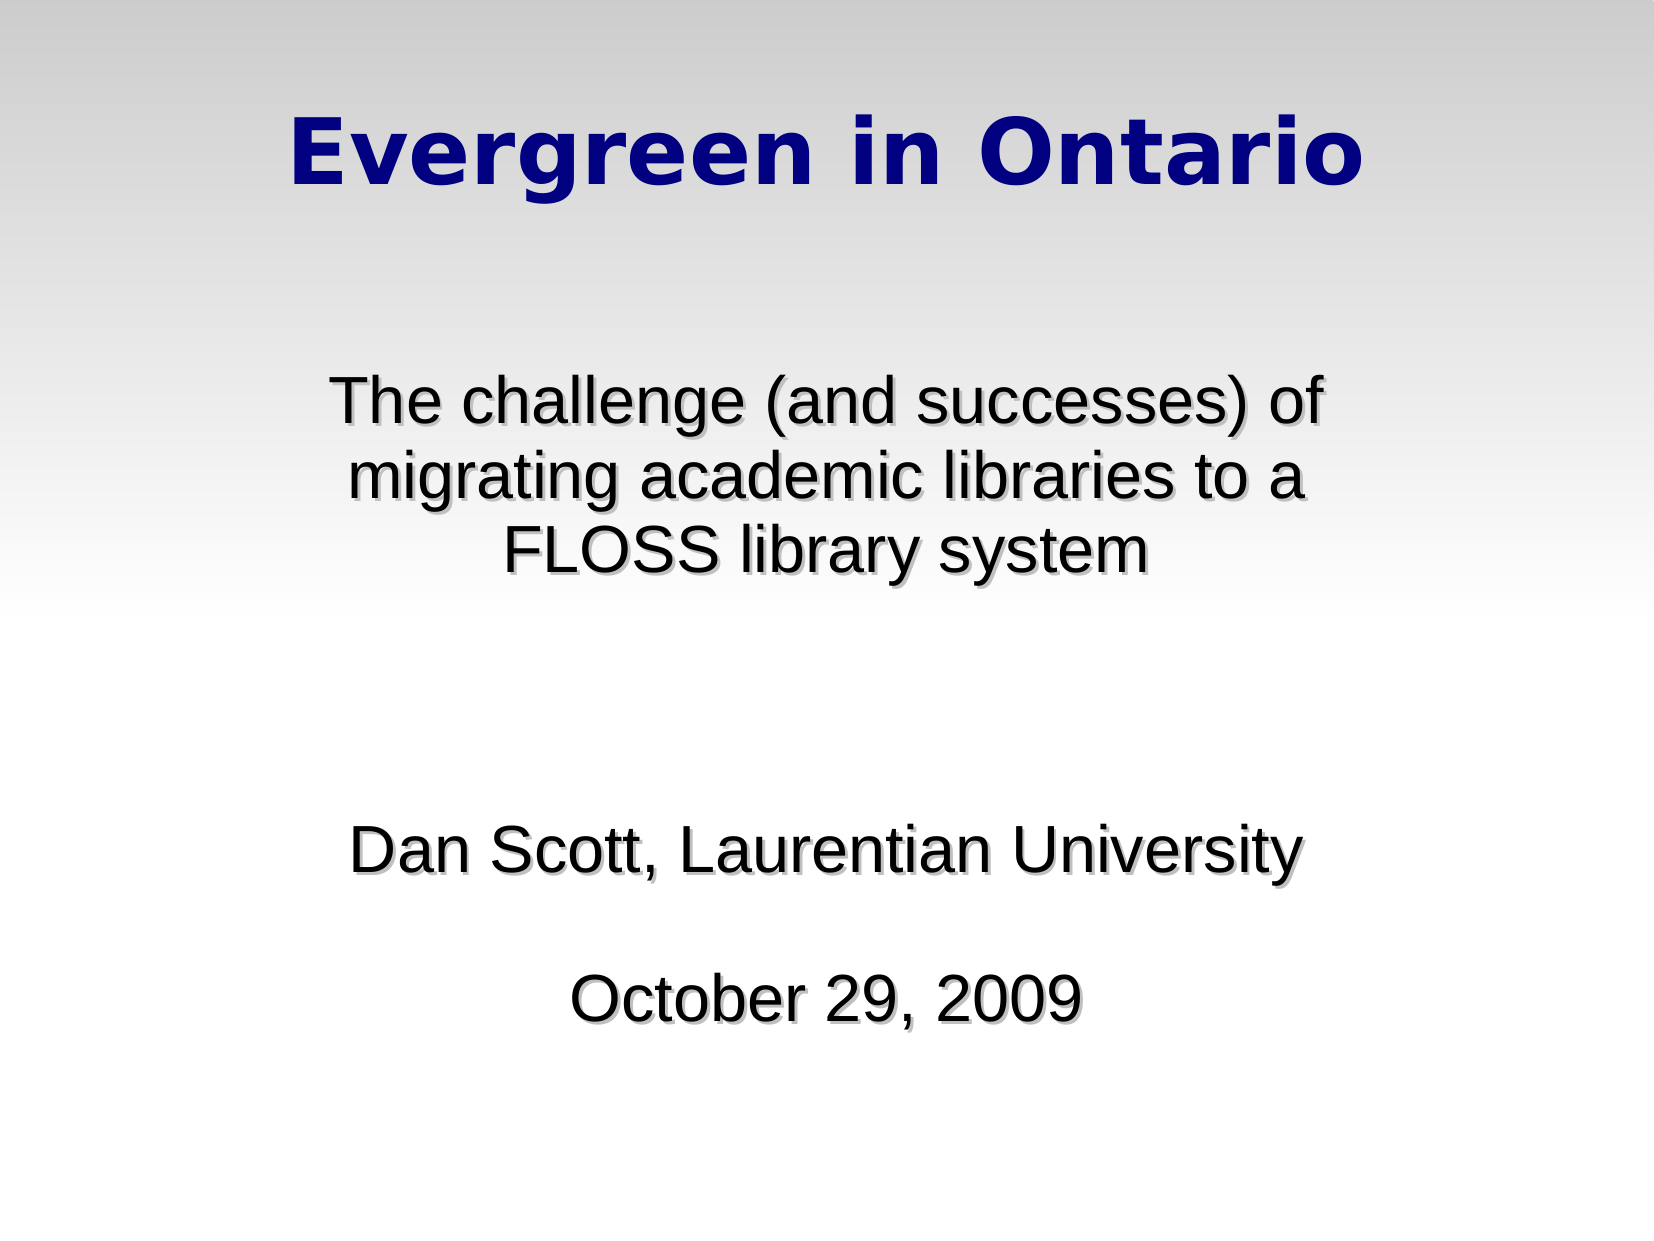

# Evergreen in Ontario
The challenge (and successes) of
migrating academic libraries to a
FLOSS library system
Dan Scott, Laurentian University
October 29, 2009